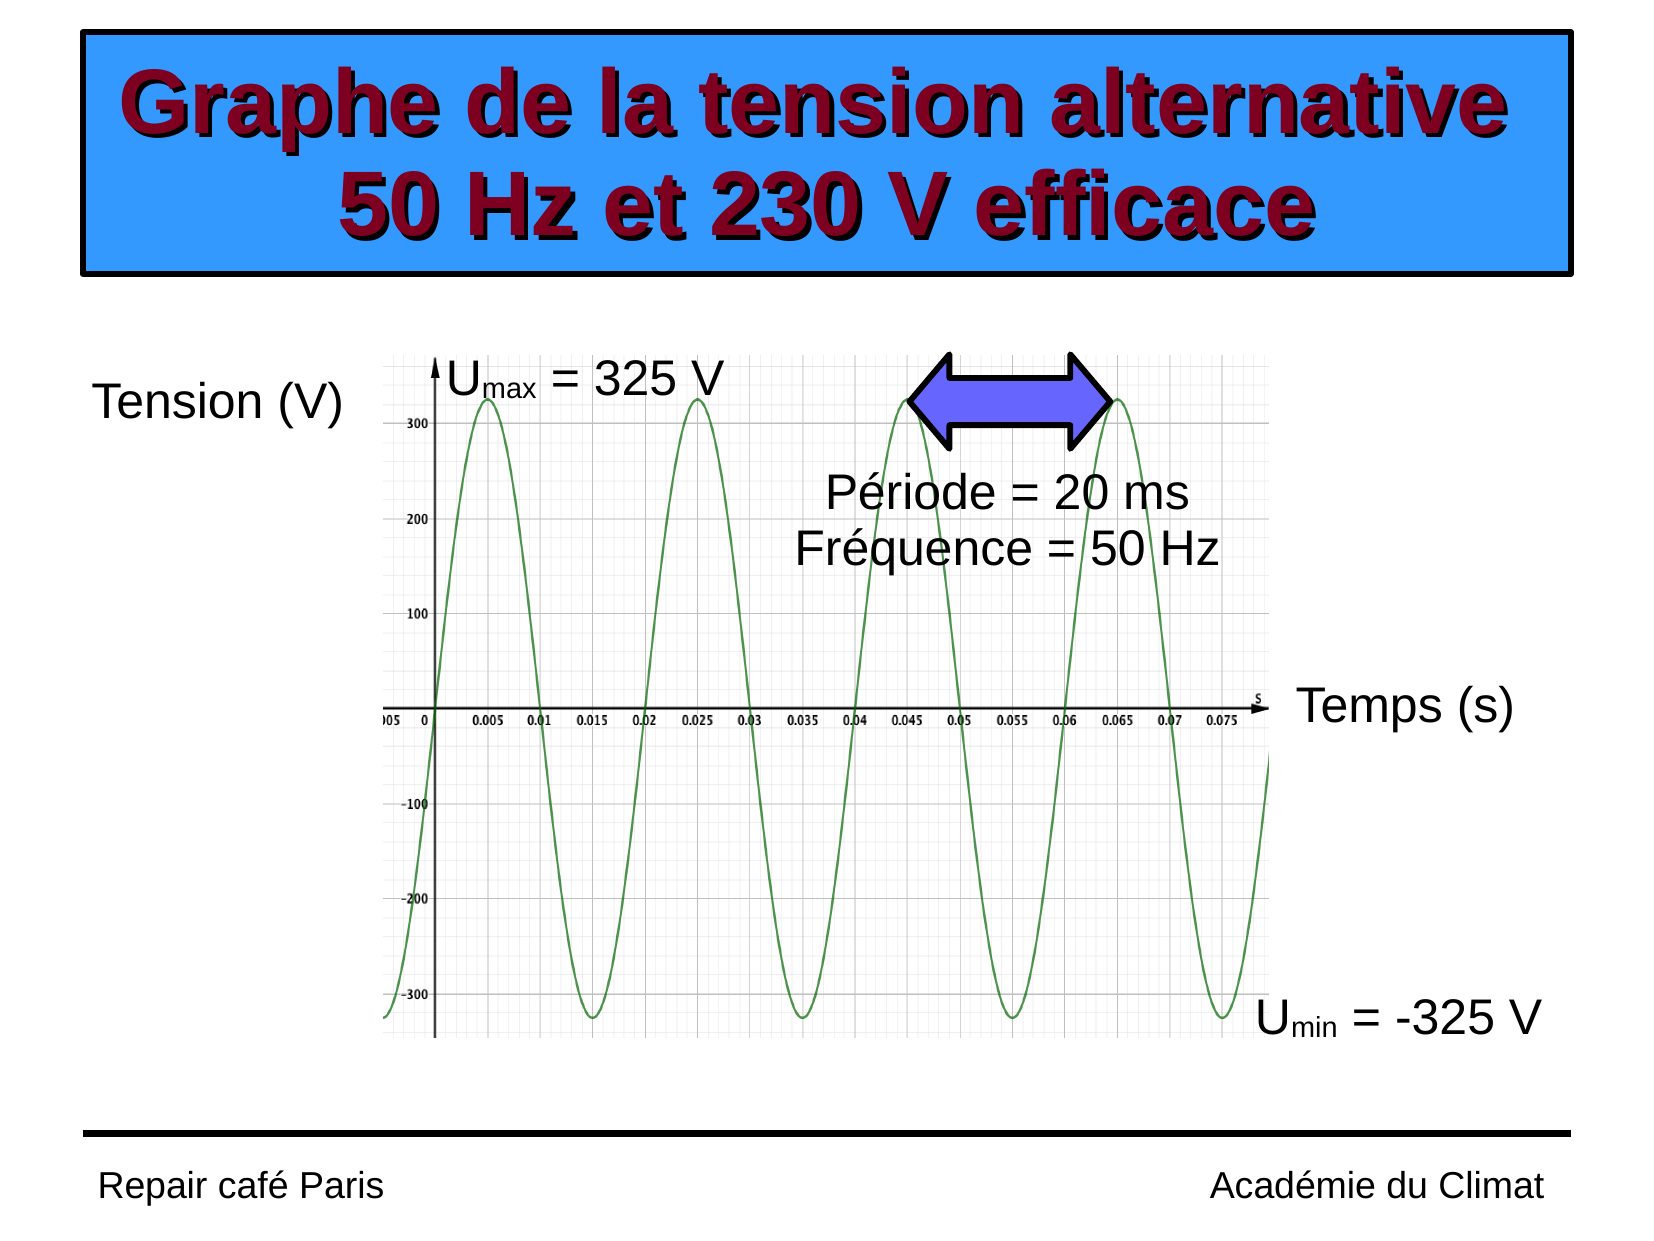

# Graphe de la tension alternative 50 Hz et 230 V efficace
Umax = 325 V
Tension (V)
Période = 20 ms
Fréquence = 50 Hz
Temps (s)
Umin = -325 V
Repair café Paris	Académie du Climat